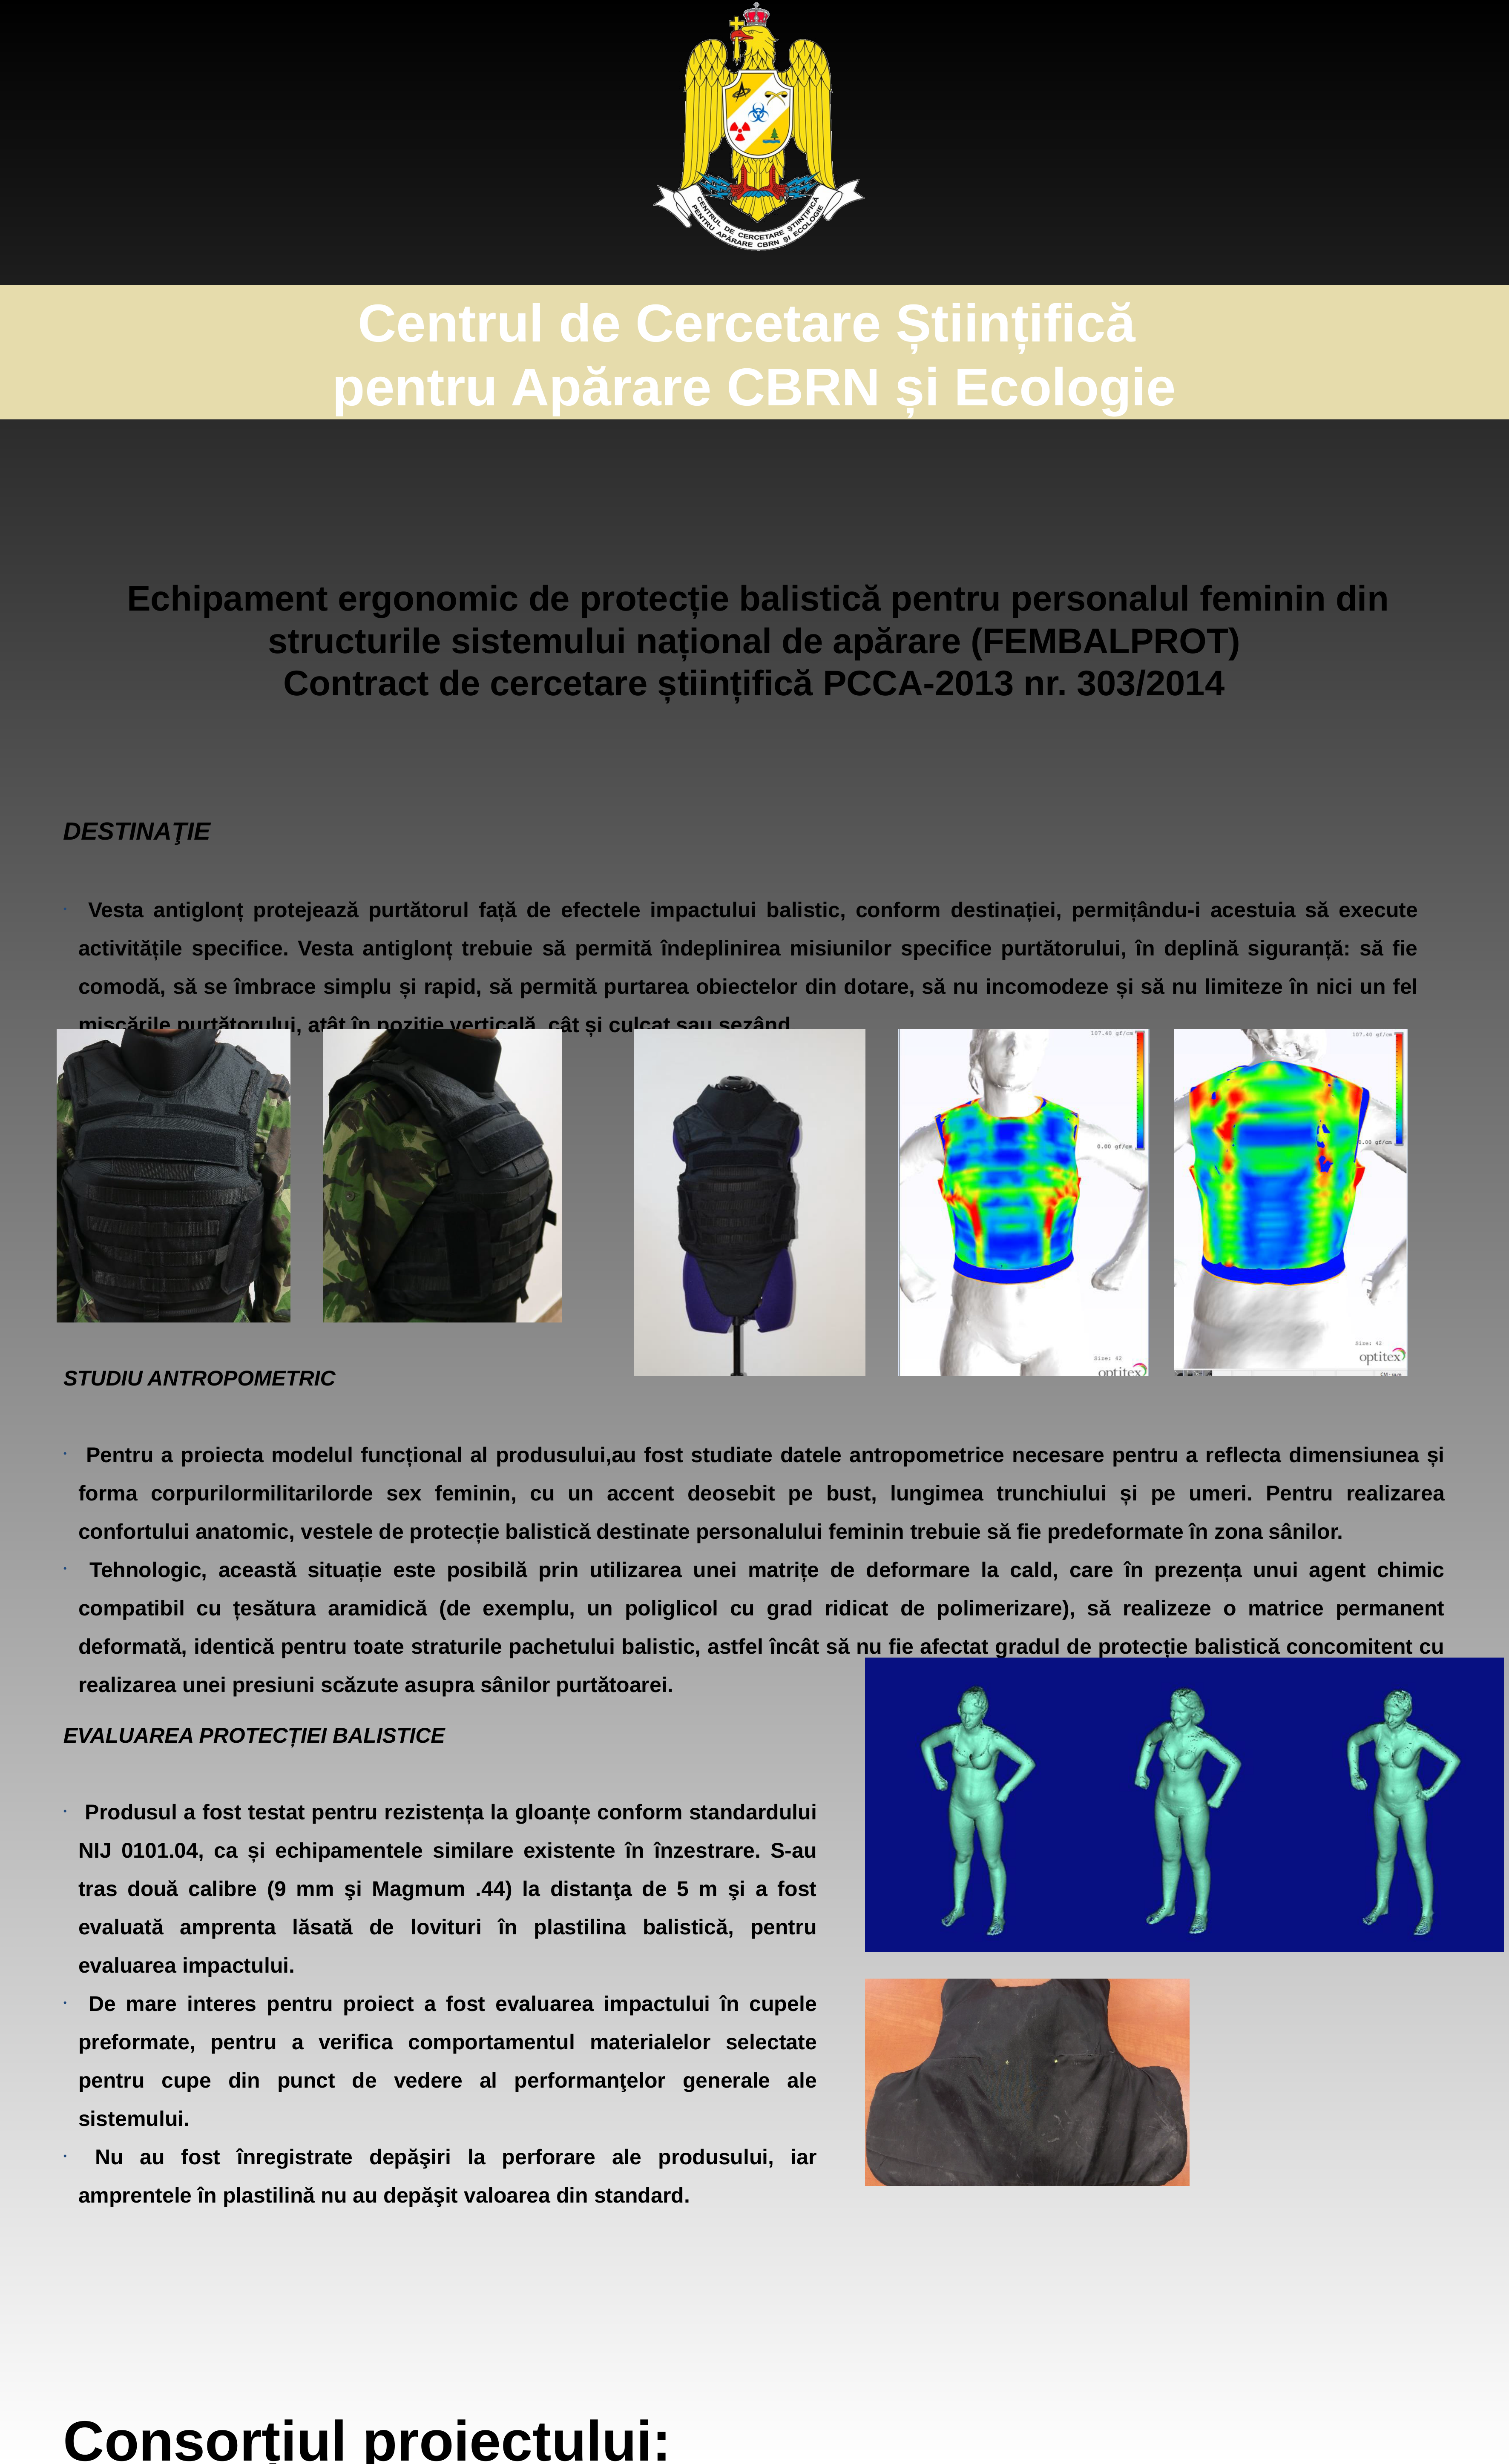

Centrul de Cercetare Științifică
pentru Apărare CBRN și Ecologie
 Echipament ergonomic de protecție balistică pentru personalul feminin din structurile sistemului național de apărare (FEMBALPROT)
Contract de cercetare științifică PCCA-2013 nr. 303/2014
DESTINAŢIE
 Vesta antiglonț protejează purtătorul față de efectele impactului balistic, conform destinației, permițându-i acestuia să execute activitățile specifice. Vesta antiglonț trebuie să permită îndeplinirea misiunilor specifice purtătorului, în deplină siguranță: să fie comodă, să se îmbrace simplu și rapid, să permită purtarea obiectelor din dotare, să nu incomodeze și să nu limiteze în nici un fel mișcările purtătorului, atât în poziție verticală, cât și culcat sau șezând.
STUDIU ANTROPOMETRIC
 Pentru a proiecta modelul funcțional al produsului,au fost studiate datele antropometrice necesare pentru a reflecta dimensiunea și forma corpurilormilitarilorde sex feminin, cu un accent deosebit pe bust, lungimea trunchiului și pe umeri. Pentru realizarea confortului anatomic, vestele de protecție balistică destinate personalului feminin trebuie să fie predeformate în zona sânilor.
 Tehnologic, această situație este posibilă prin utilizarea unei matrițe de deformare la cald, care în prezența unui agent chimic compatibil cu țesătura aramidică (de exemplu, un poliglicol cu grad ridicat de polimerizare), să realizeze o matrice permanent deformată, identică pentru toate straturile pachetului balistic, astfel încât să nu fie afectat gradul de protecție balistică concomitent cu realizarea unei presiuni scăzute asupra sânilor purtătoarei.
EVALUAREA PROTECȚIEI BALISTICE
 Produsul a fost testat pentru rezistența la gloanțe conform standardului NIJ 0101.04, ca și echipamentele similare existente în înzestrare. S-au tras două calibre (9 mm şi Magmum .44) la distanţa de 5 m şi a fost evaluată amprenta lăsată de lovituri în plastilina balistică, pentru evaluarea impactului.
 De mare interes pentru proiect a fost evaluarea impactului în cupele preformate, pentru a verifica comportamentul materialelor selectate pentru cupe din punct de vedere al performanţelor generale ale sistemului.
 Nu au fost înregistrate depăşiri la perforare ale produsului, iar amprentele în plastilină nu au depăşit valoarea din standard.
Consorțiul proiectului: Coordonator -Centrul de Cercetare Ştiinţifică pentru Apărare CBRN şi Ecologie
Partener 1 -S.C. STIMPEX S.A.
Partener 2 -Institutul Național de Cercetare-Dezvoltare pentru Textile și Pielărie
Bugetul proiectului:1.250.000 lei
Perioada de cercetare:2014-2017